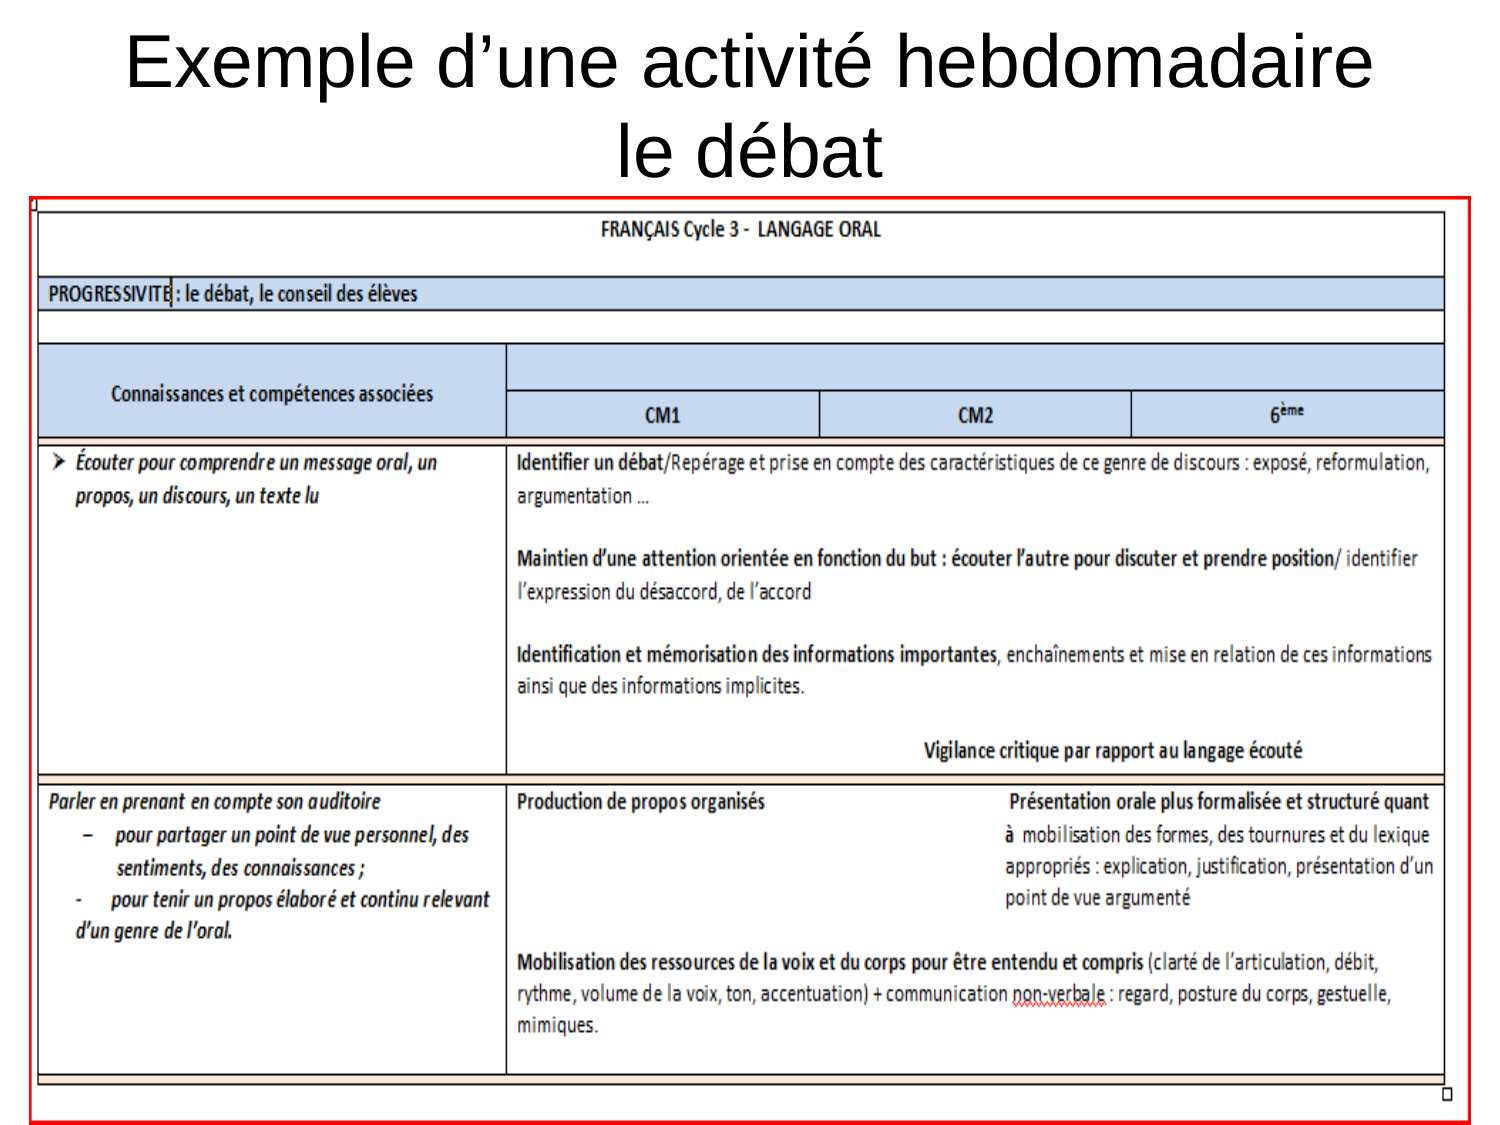

# Exemple d’une activité hebdomadaire le débat